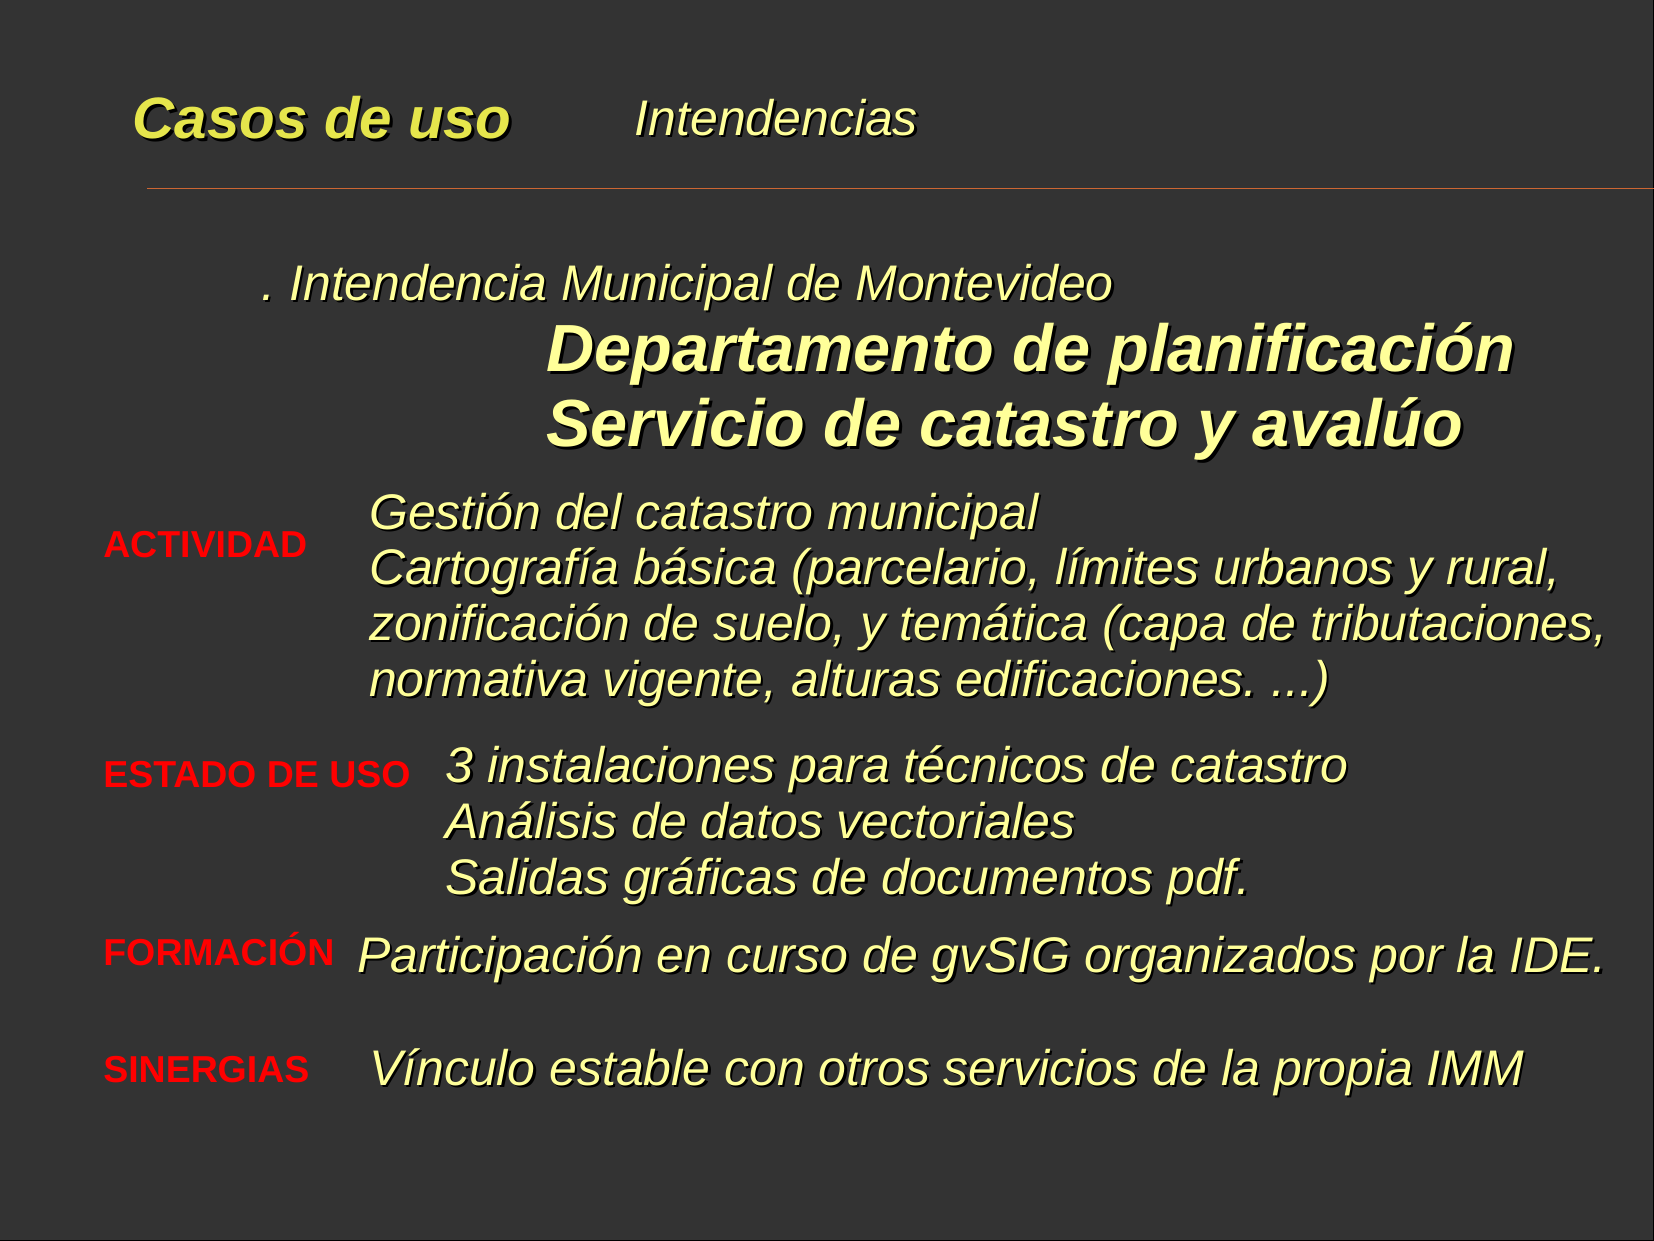

Casos de uso
Intendencias
 . Intendencia Municipal de Montevideo
				Departamento de planificación
				Servicio de catastro y avalúo
Gestión del catastro municipal
Cartografía básica (parcelario, límites urbanos y rural, zonificación de suelo, y temática (capa de tributaciones, normativa vigente, alturas edificaciones. ...)
ACTIVIDAD
3 instalaciones para técnicos de catastro
Análisis de datos vectoriales
Salidas gráficas de documentos pdf.
ESTADO DE USO
Participación en curso de gvSIG organizados por la IDE.
FORMACIÓN
Vínculo estable con otros servicios de la propia IMM
SINERGIAS